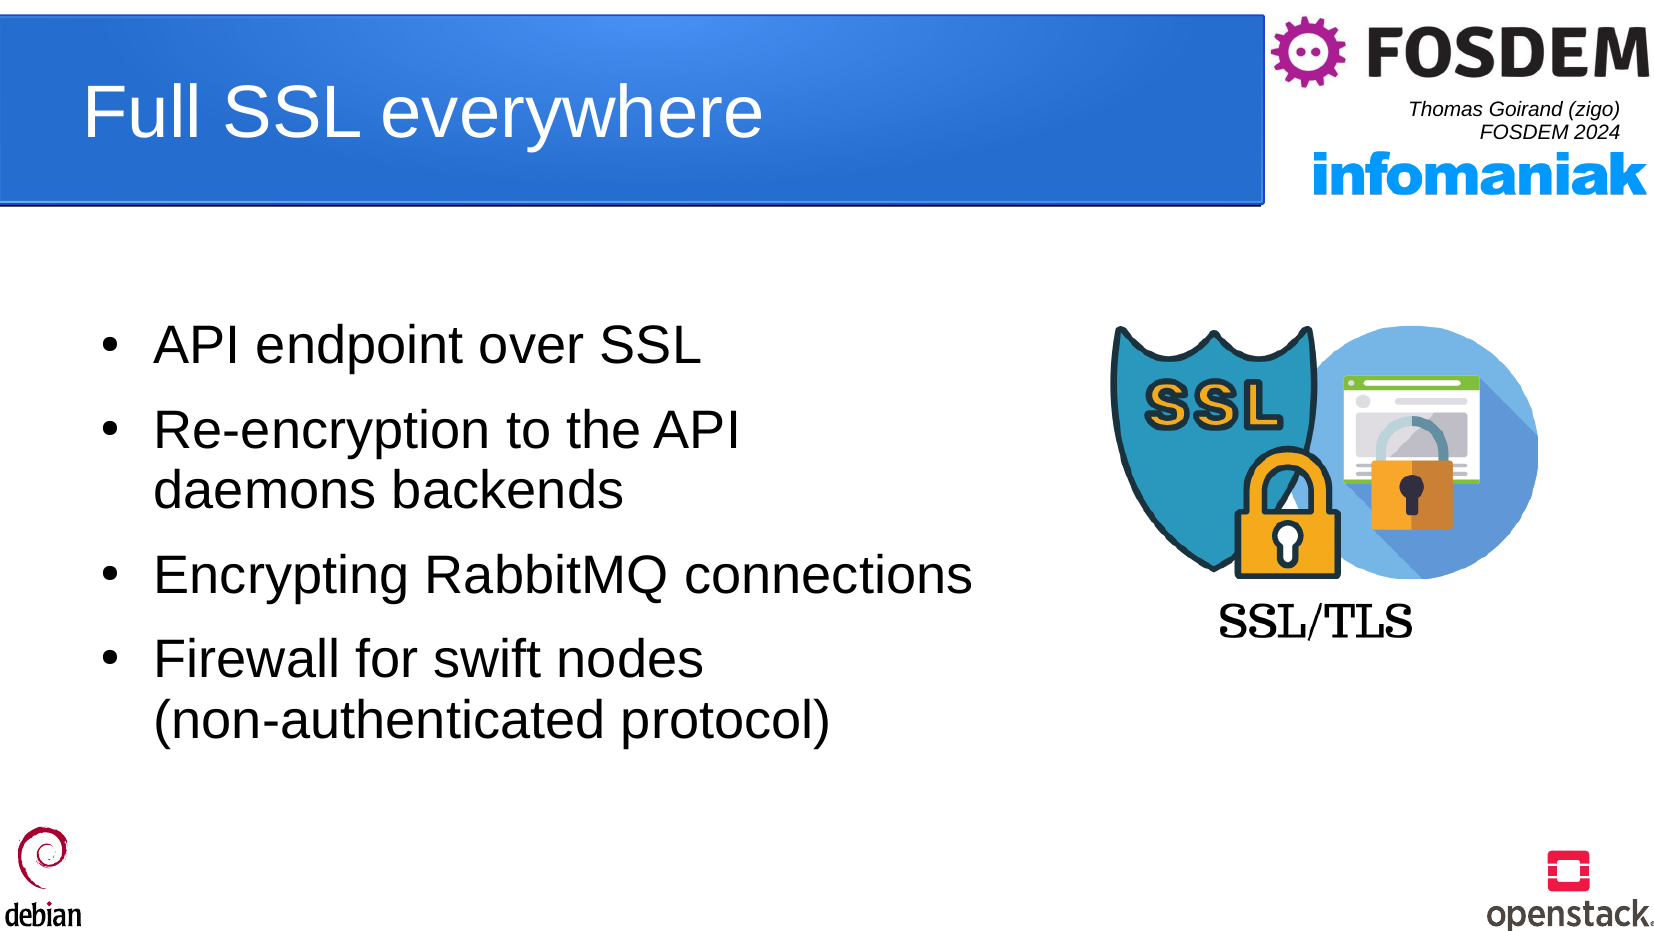

# Full SSL everywhere
API endpoint over SSL
Re-encryption to the API
daemons backends
Encrypting RabbitMQ connections
Firewall for swift nodes
(non-authenticated protocol)